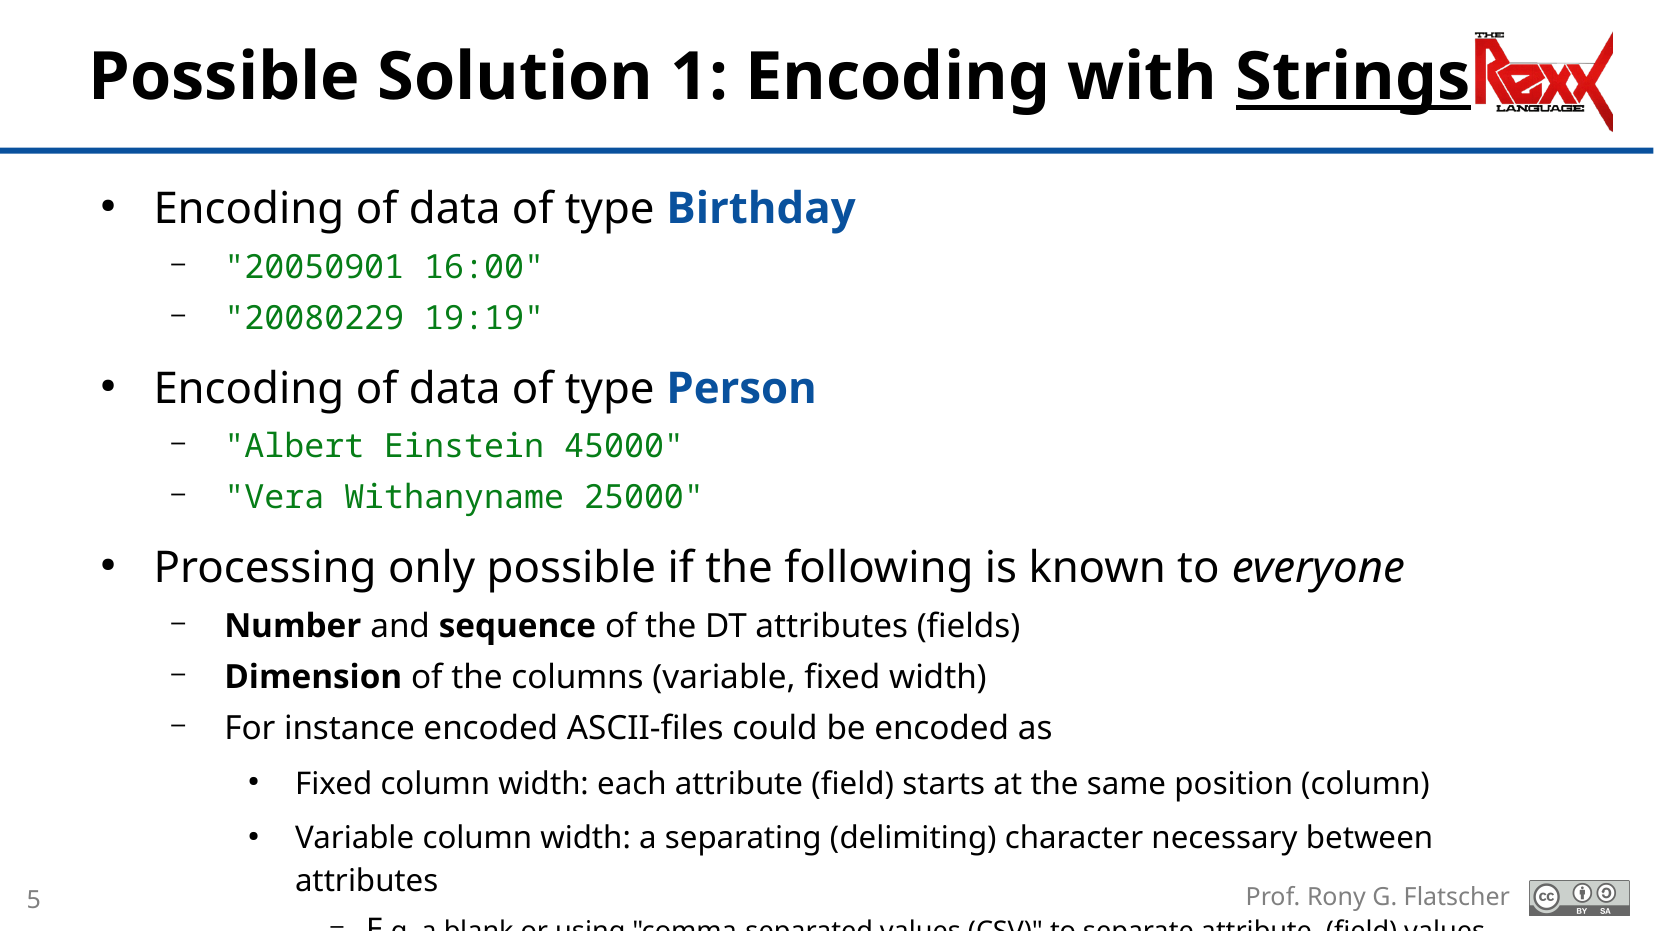

# Possible Solution 1: Encoding with Strings
Encoding of data of type Birthday
"20050901 16:00"
"20080229 19:19"
Encoding of data of type Person
"Albert Einstein 45000"
"Vera Withanyname 25000"
Processing only possible if the following is known to everyone
Number and sequence of the DT attributes (fields)
Dimension of the columns (variable, fixed width)
For instance encoded ASCII-files could be encoded as
Fixed column width: each attribute (field) starts at the same position (column)
Variable column width: a separating (delimiting) character necessary between attributes
E.g. a blank or using "comma-separated values (CSV)" to separate attribute (field) values